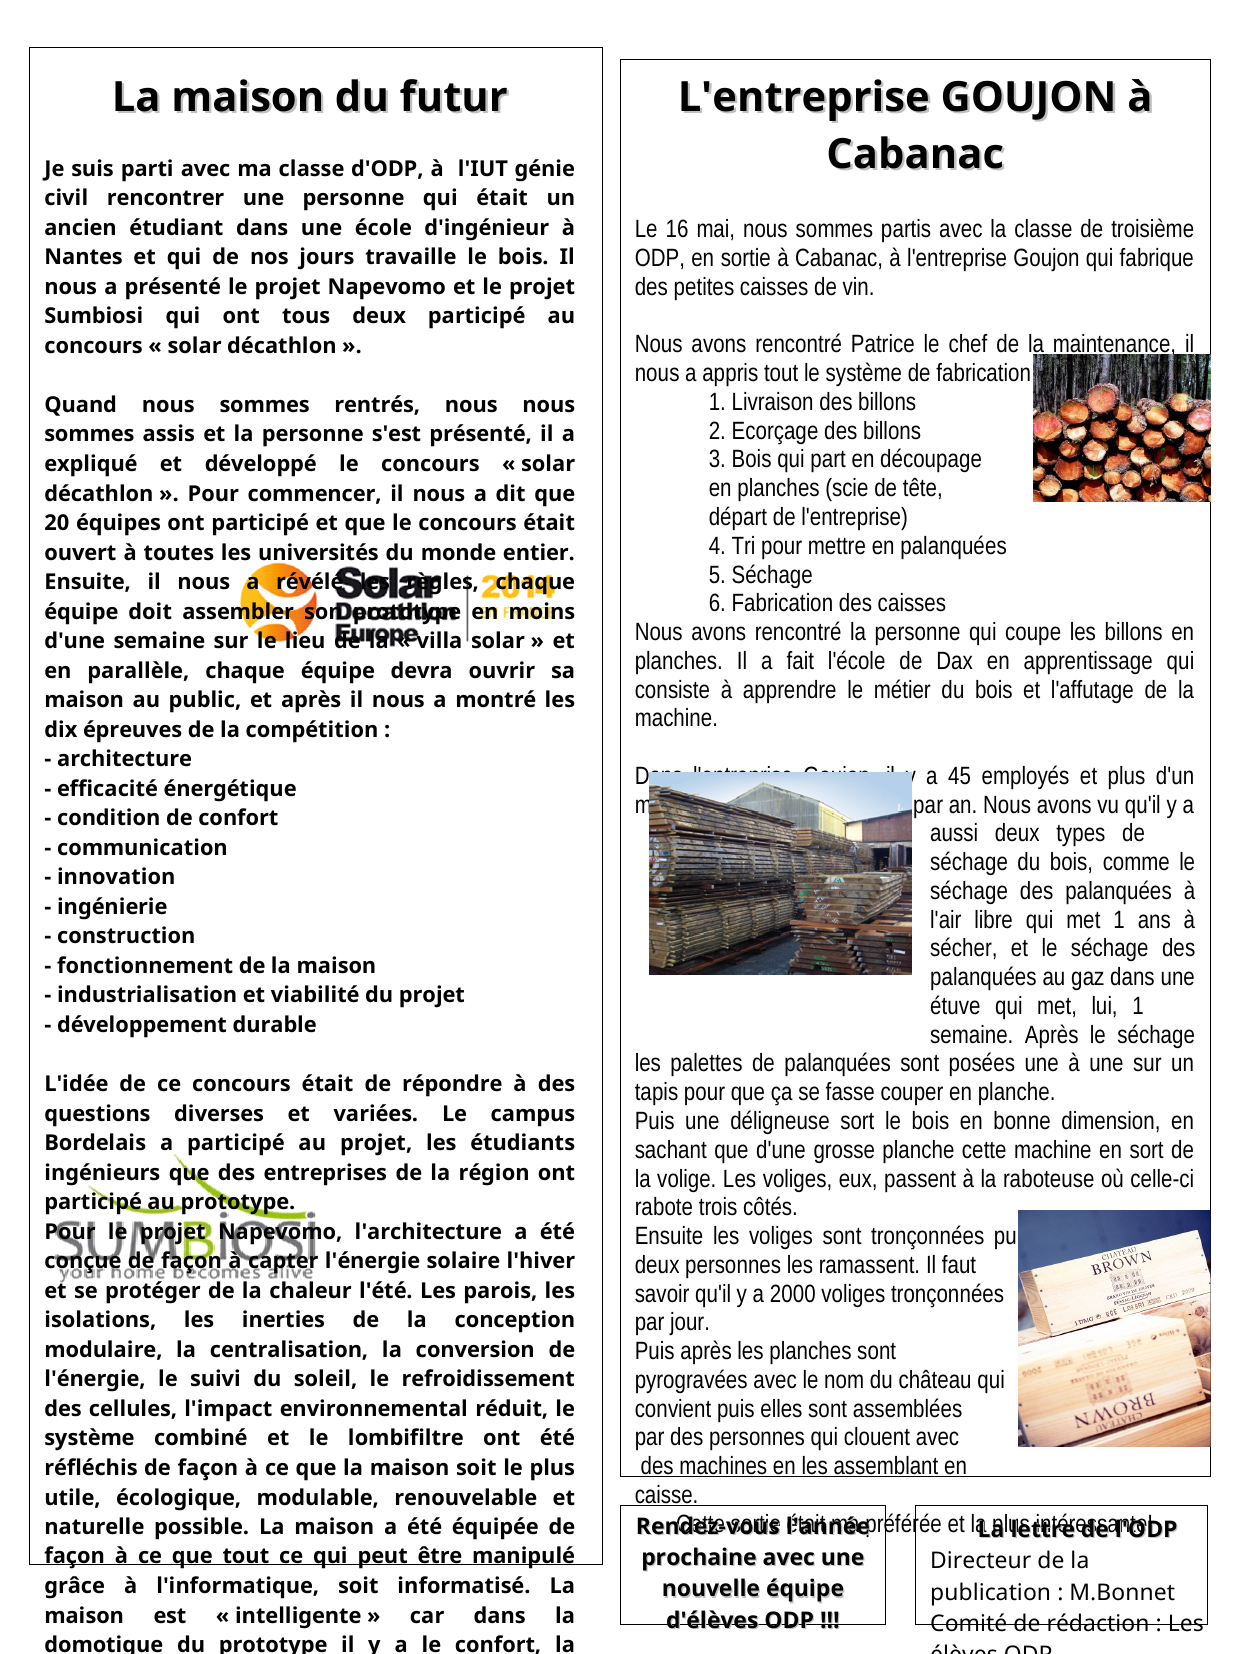

La maison du futur
Je suis parti avec ma classe d'ODP, à l'IUT génie civil rencontrer une personne qui était un ancien étudiant dans une école d'ingénieur à Nantes et qui de nos jours travaille le bois. Il nous a présenté le projet Napevomo et le projet Sumbiosi qui ont tous deux participé au concours « solar décathlon ».
Quand nous sommes rentrés, nous nous sommes assis et la personne s'est présenté, il a expliqué et développé le concours « solar décathlon ». Pour commencer, il nous a dit que 20 équipes ont participé et que le concours était ouvert à toutes les universités du monde entier. Ensuite, il nous a révélé les règles, chaque équipe doit assembler son prototype en moins d'une semaine sur le lieu de la « villa solar » et en parallèle, chaque équipe devra ouvrir sa maison au public, et après il nous a montré les dix épreuves de la compétition :
- architecture
- efficacité énergétique
- condition de confort
- communication
- innovation
- ingénierie
- construction
- fonctionnement de la maison
- industrialisation et viabilité du projet
- développement durable
L'idée de ce concours était de répondre à des questions diverses et variées. Le campus Bordelais a participé au projet, les étudiants ingénieurs que des entreprises de la région ont participé au prototype.
Pour le projet Napevomo, l'architecture a été conçue de façon à capter l'énergie solaire l'hiver et se protéger de la chaleur l'été. Les parois, les isolations, les inerties de la conception modulaire, la centralisation, la conversion de l'énergie, le suivi du soleil, le refroidissement des cellules, l'impact environnemental réduit, le système combiné et le lombifiltre ont été réfléchis de façon à ce que la maison soit le plus utile, écologique, modulable, renouvelable et naturelle possible. La maison a été équipée de façon à ce que tout ce qui peut être manipulé grâce à l'informatique, soit informatisé. La maison est « intelligente » car dans la domotique du prototype il y a le confort, la sécurité et l'économie.
				Pour le projet Sumbiosi, les 				étudiants ont utilisé la 					même stratégie pour le 					soleil l'hiver et l'été. Il y a un 				logement pour un couple et 				un enfant et la maison dispose d'une chambre d'appoint, tout les meubles sont mobiles. Les murs sont constitués de nombreux isolants naturels tel que le bois, la fibre de bois et autre matériaux naturels et isolants. La maison Sumbiosi est aussi équipé de systèmes photovoltaïques mobiles. L’énergie solaire produite par les panneaux solaires est concentrée dans des ballons de stockage. Le système de domotique dans le projet Sumbiosi est le même que dans le prototype Napevomo. Les prochaines éditions de solar décathlon seront à Washington UE en 2013 et à Versailles en France en 2014.
L'entreprise GOUJON à Cabanac
Le 16 mai, nous sommes partis avec la classe de troisième ODP, en sortie à Cabanac, à l'entreprise Goujon qui fabrique des petites caisses de vin.
Nous avons rencontré Patrice le chef de la maintenance, il nous a appris tout le système de fabrication des caisses :
	1. Livraison des billons
	2. Ecorçage des billons
	3. Bois qui part en découpage
	en planches (scie de tête,
	départ de l'entreprise)
	4. Tri pour mettre en palanquées
	5. Séchage
	6. Fabrication des caisses
Nous avons rencontré la personne qui coupe les billons en planches. Il a fait l'école de Dax en apprentissage qui consiste à apprendre le métier du bois et l'affutage de la machine.
Dans l'entreprise Goujon, il y a 45 employés et plus d'un millions de caisses fabriquées par an. Nous avons vu qu'il y a 				aussi deux types de 					séchage du bois, comme le 				séchage des palanquées à 				l'air libre qui met 1 ans à 				sécher, et le séchage des 				palanquées au gaz dans une 				étuve qui met, lui, 1 					semaine. Après le séchage les palettes de palanquées sont posées une à une sur un tapis pour que ça se fasse couper en planche.
Puis une déligneuse sort le bois en bonne dimension, en sachant que d'une grosse planche cette machine en sort de la volige. Les voliges, eux, passent à la raboteuse où celle-ci rabote trois côtés.
Ensuite les voliges sont tronçonnées puis elles tombent et deux personnes les ramassent. Il faut
savoir qu'il y a 2000 voliges tronçonnées
par jour.
Puis après les planches sont
pyrogravées avec le nom du château qui
convient puis elles sont assemblées
par des personnes qui clouent avec
 des machines en les assemblant en
caisse.
Cette sortie était ma préférée et la plus intéressante!
Rendez-vous l'année prochaine avec une nouvelle équipe d'élèves ODP !!!
La lettre de l'ODP
Directeur de la publication : M.Bonnet Comité de rédaction : Les élèves ODP
de 3°A et 3°B.